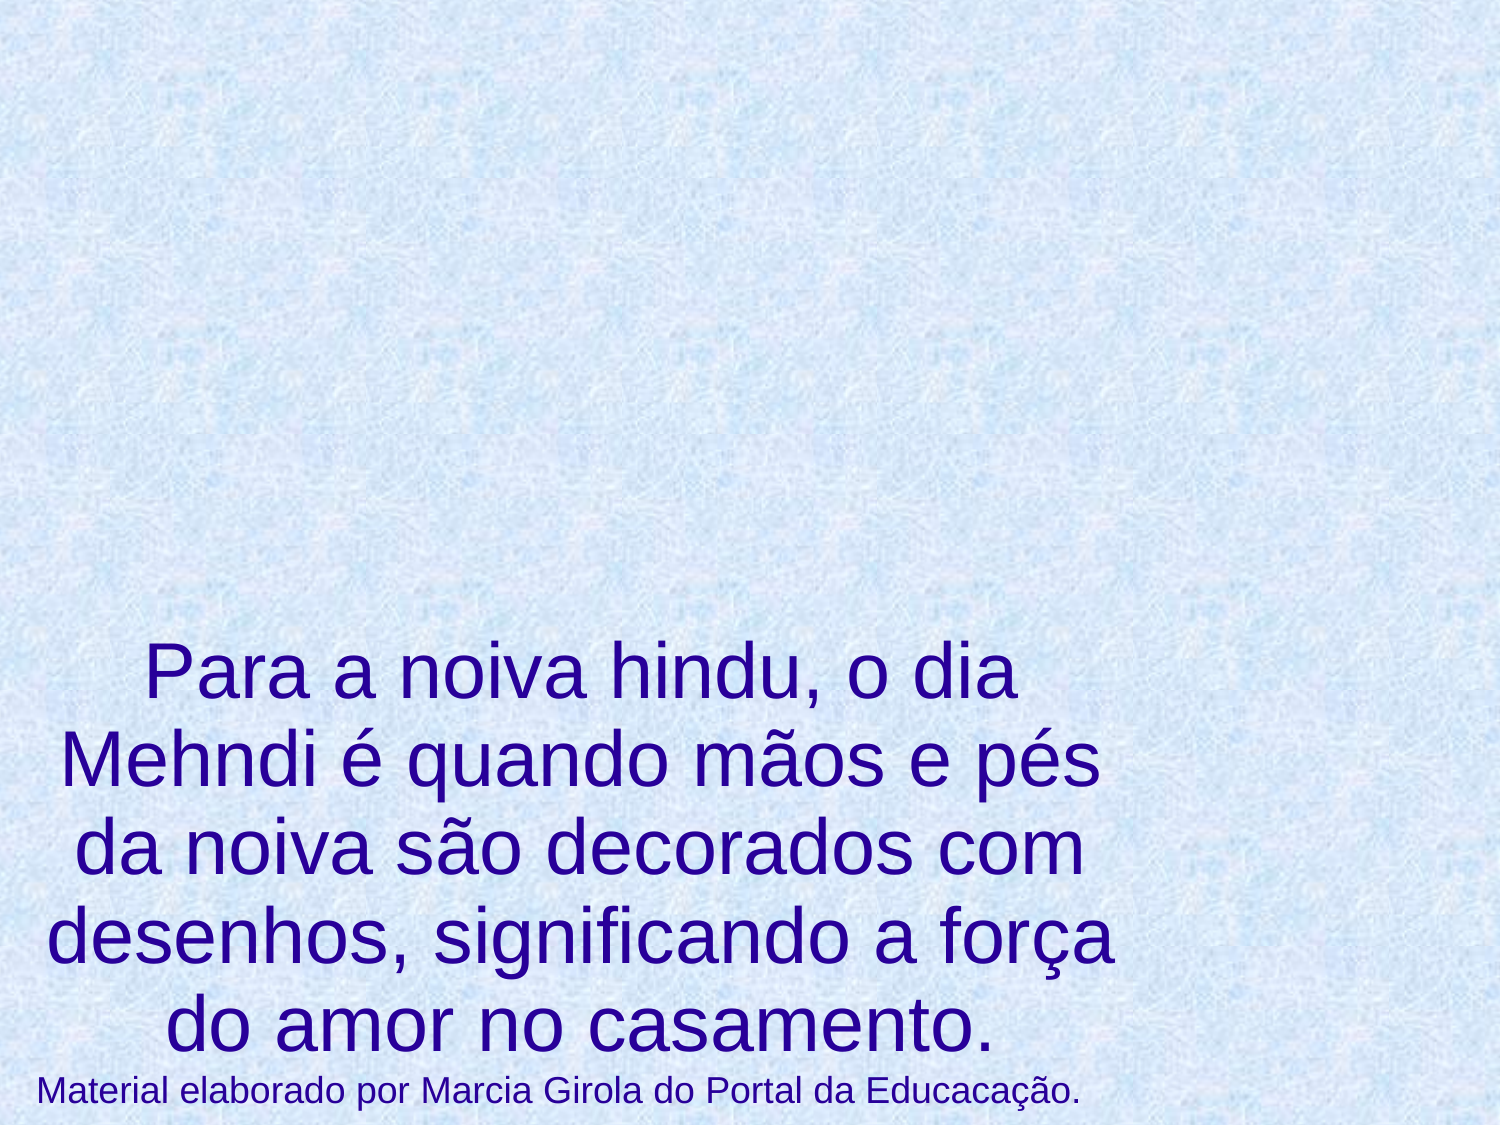

Para a noiva hindu, o dia Mehndi é quando mãos e pés da noiva são decorados com desenhos, significando a força do amor no casamento.
Material elaborado por Marcia Girola do Portal da Educacação.